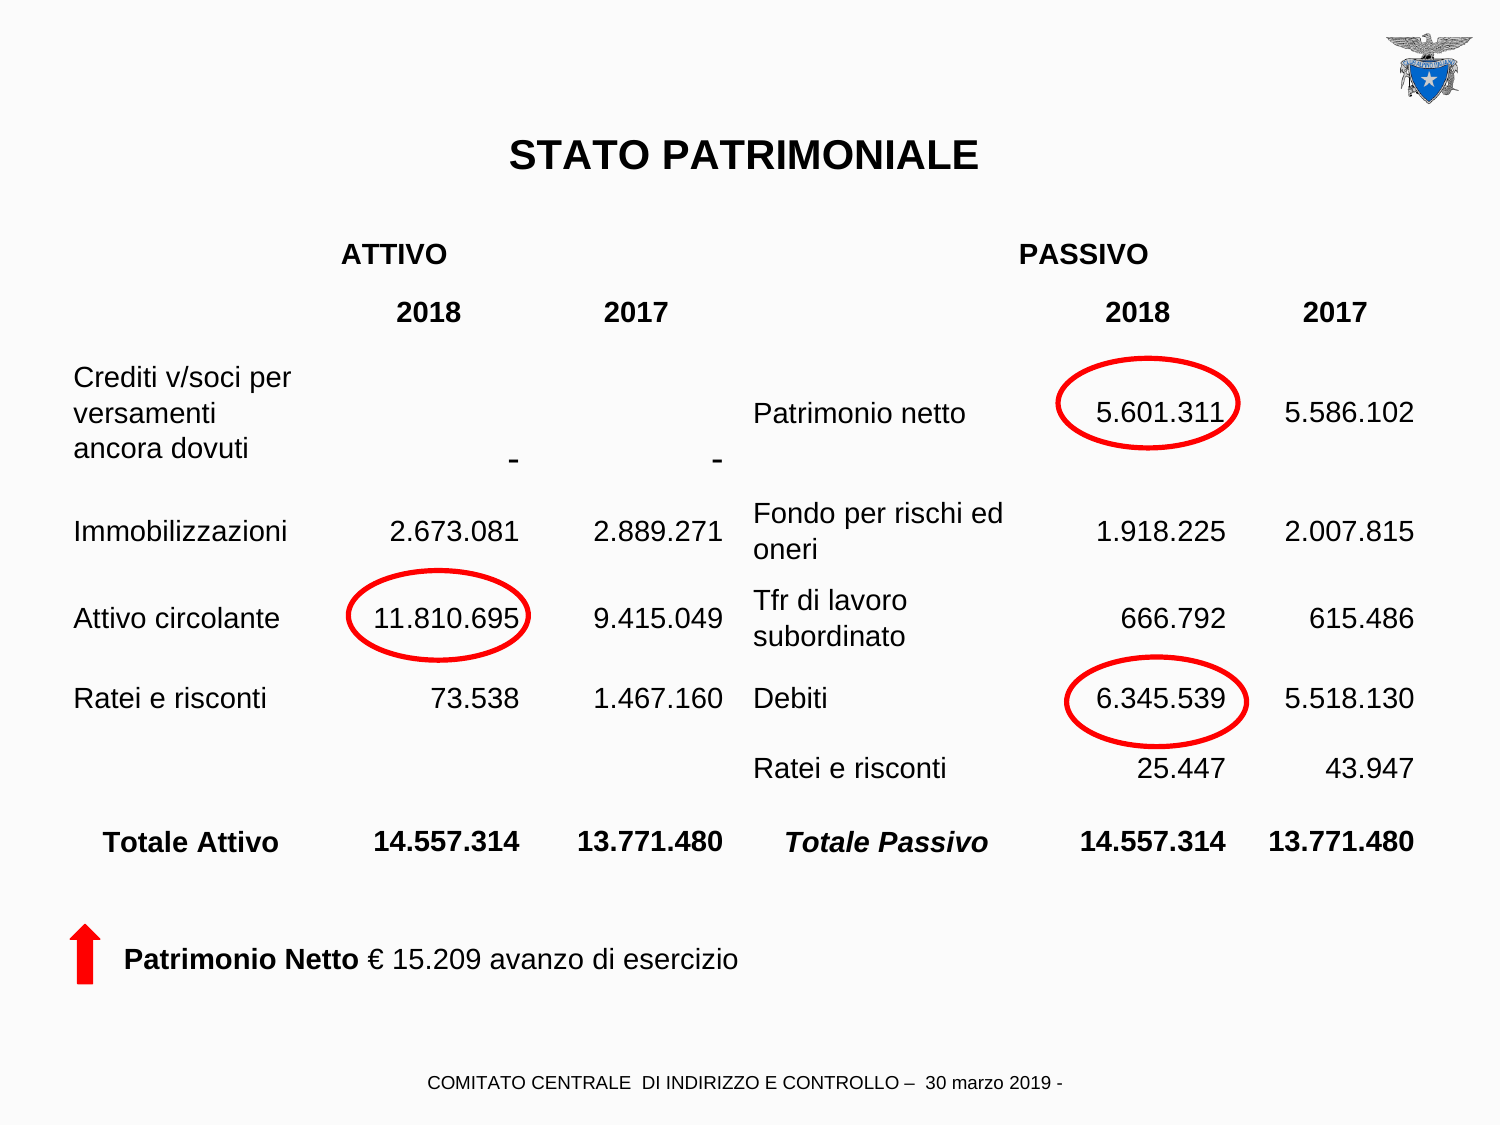

STATO PATRIMONIALE
| ATTIVO | | | PASSIVO | | |
| --- | --- | --- | --- | --- | --- |
| | 2018 | 2017 | | 2018 | 2017 |
| Crediti v/soci per versamenti ancora dovuti | - | - | Patrimonio netto | 5.601.311 | 5.586.102 |
| Immobilizzazioni | 2.673.081 | 2.889.271 | Fondo per rischi ed oneri | 1.918.225 | 2.007.815 |
| Attivo circolante | 11.810.695 | 9.415.049 | Tfr di lavoro subordinato | 666.792 | 615.486 |
| Ratei e risconti | 73.538 | 1.467.160 | Debiti | 6.345.539 | 5.518.130 |
| | | | Ratei e risconti | 25.447 | 43.947 |
| Totale Attivo | 14.557.314 | 13.771.480 | Totale Passivo | 14.557.314 | 13.771.480 |
 Patrimonio Netto € 15.209 avanzo di esercizio
COMITATO CENTRALE DI INDIRIZZO E CONTROLLO – 30 marzo 2019 -